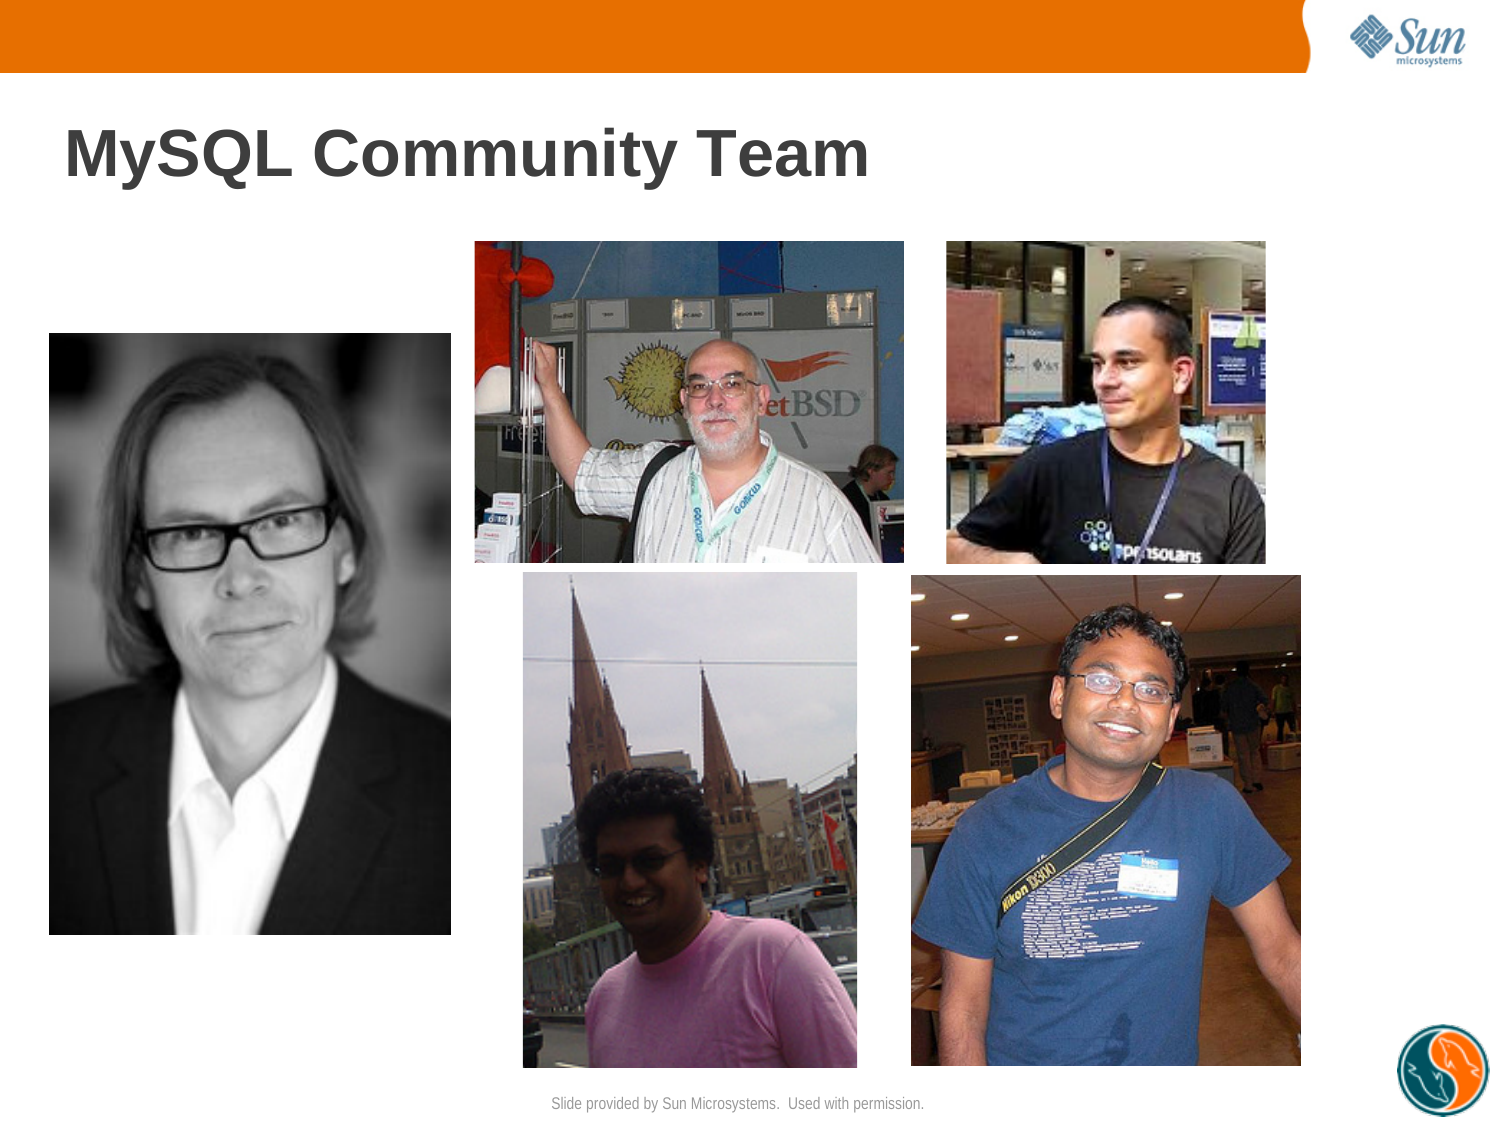

# MySQL Community Team
27
Slide provided by Sun Microsystems. Used with permission.